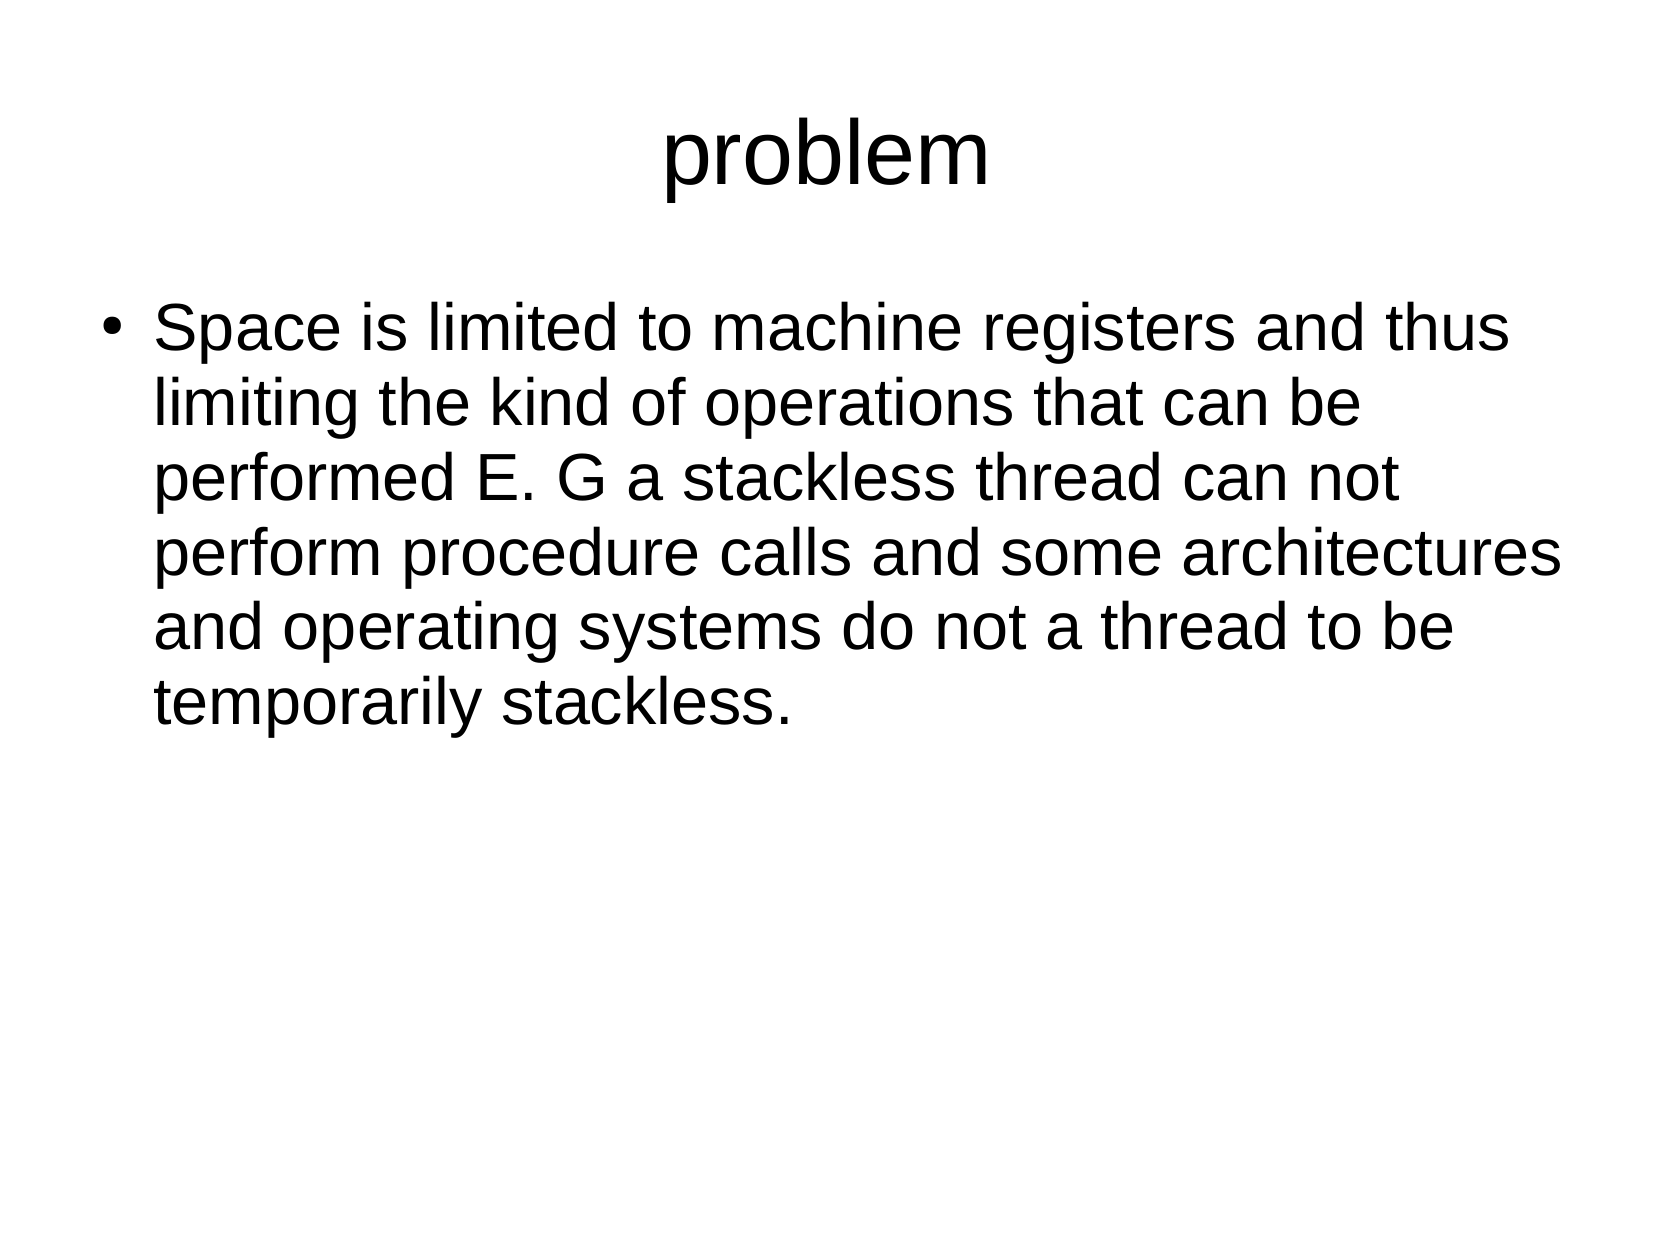

# problem
Space is limited to machine registers and thus limiting the kind of operations that can be performed E. G a stackless thread can not perform procedure calls and some architectures and operating systems do not a thread to be temporarily stackless.